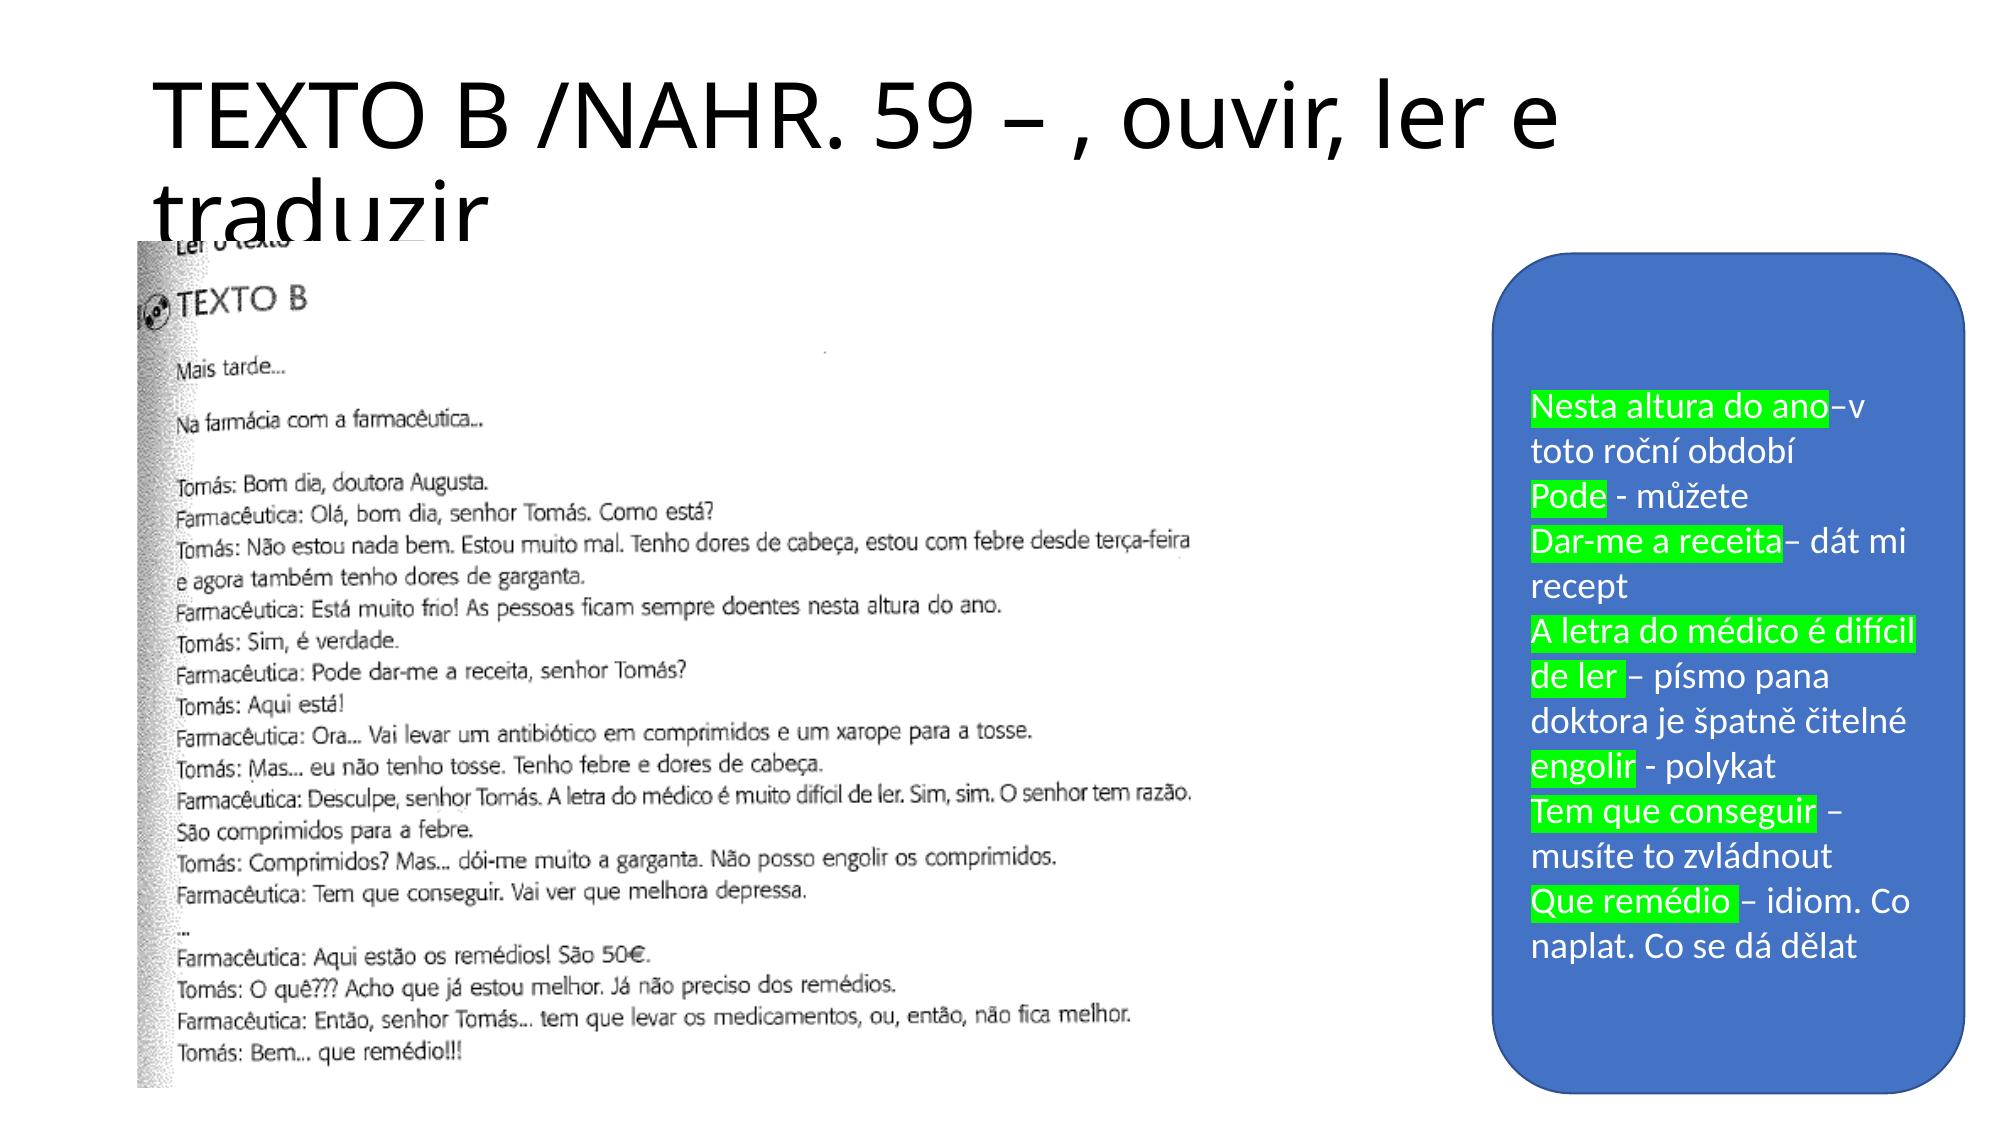

# TEXTO B /NAHR. 59 – , ouvir, ler e traduzir
Nesta altura do ano–v toto roční období
Pode - můžete
Dar-me a receita– dát mi recept
A letra do médico é difícil de ler – písmo pana doktora je špatně čitelné
engolir - polykat
Tem que conseguir – musíte to zvládnout
Que remédio – idiom. Co naplat. Co se dá dělat